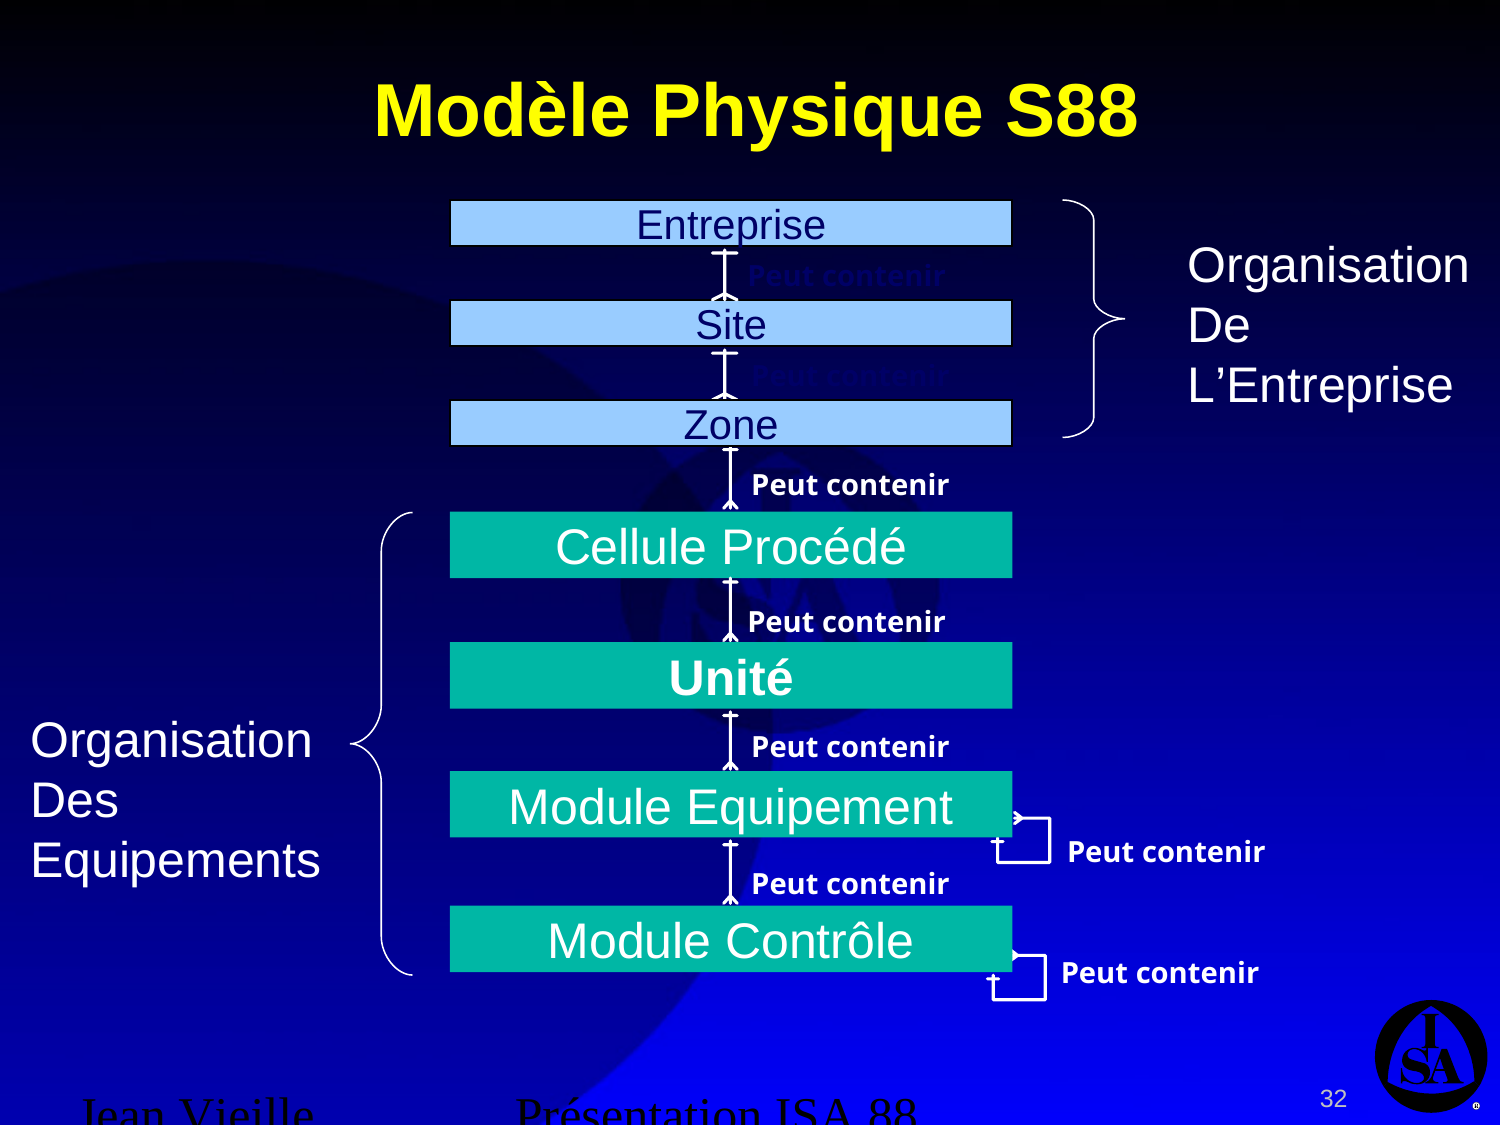

# Modèle Physique S88
Entreprise
Organisation
De
L’Entreprise
Peut contenir
Site
Peut contenir
Zone
Peut contenir
Cellule Procédé
Peut contenir
Unité
Organisation
Des
Equipements
Peut contenir
Module Equipement
Peut contenir
Peut contenir
Module Contrôle
Peut contenir